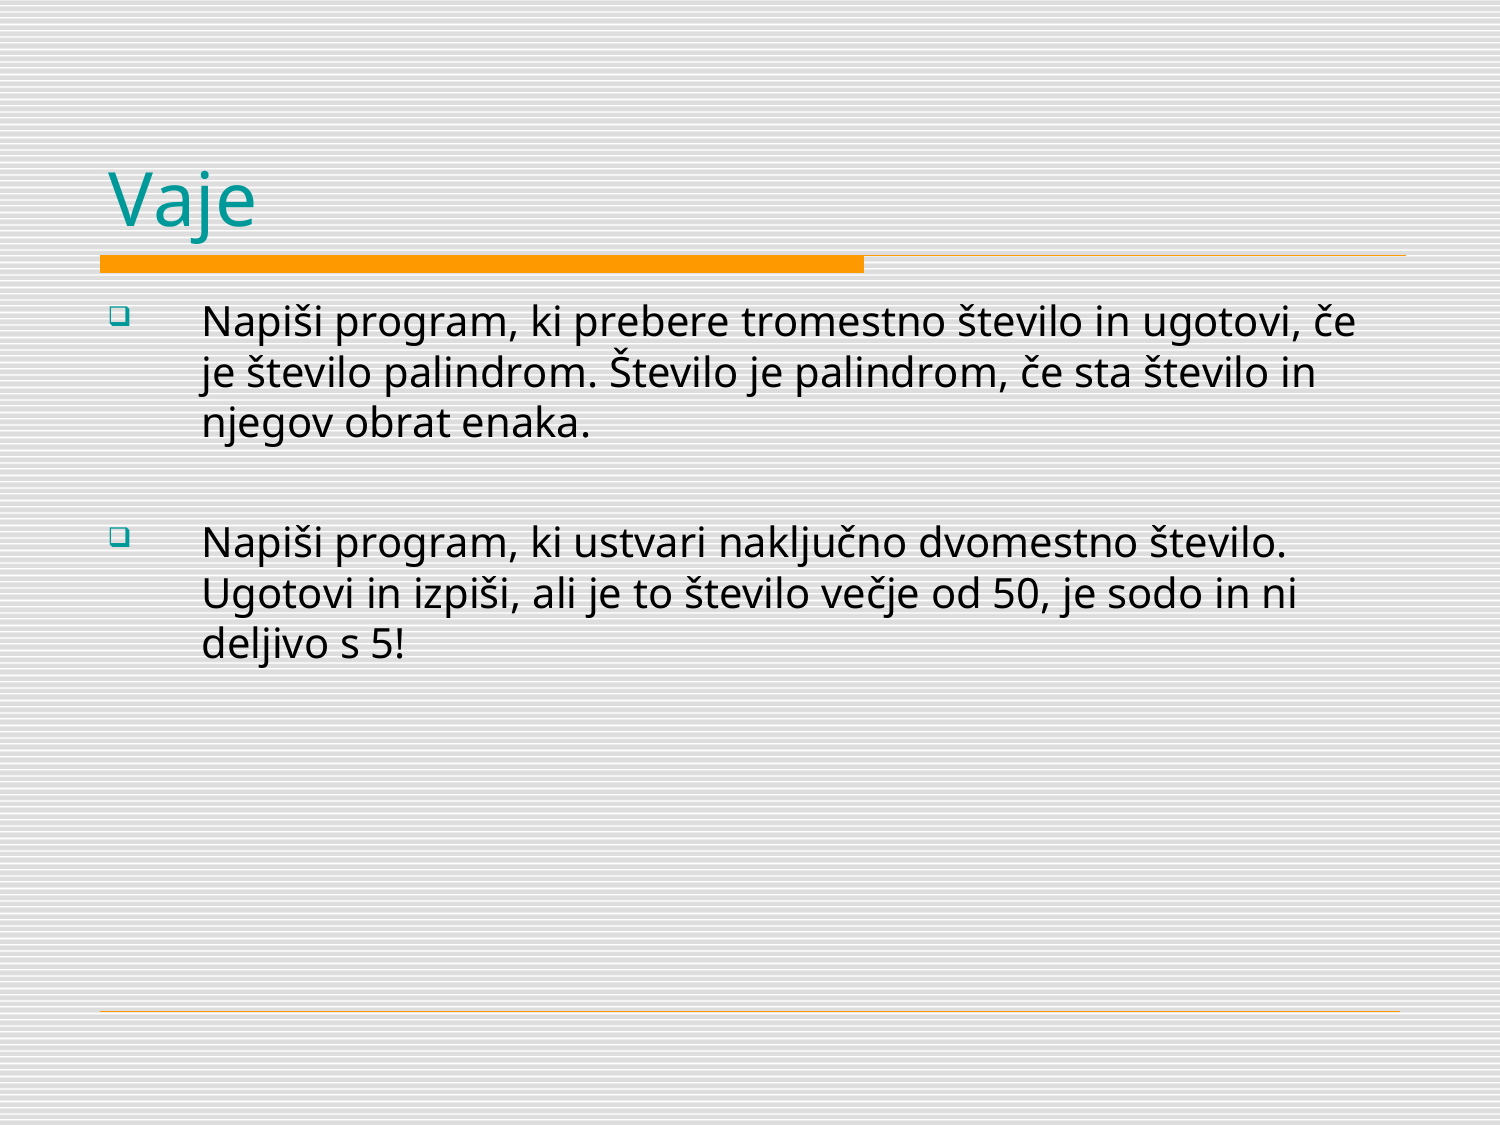

# Vaje
Napiši program, ki prebere tromestno število in ugotovi, če je število palindrom. Število je palindrom, če sta število in njegov obrat enaka.
Napiši program, ki ustvari naključno dvomestno število. Ugotovi in izpiši, ali je to število večje od 50, je sodo in ni deljivo s 5!